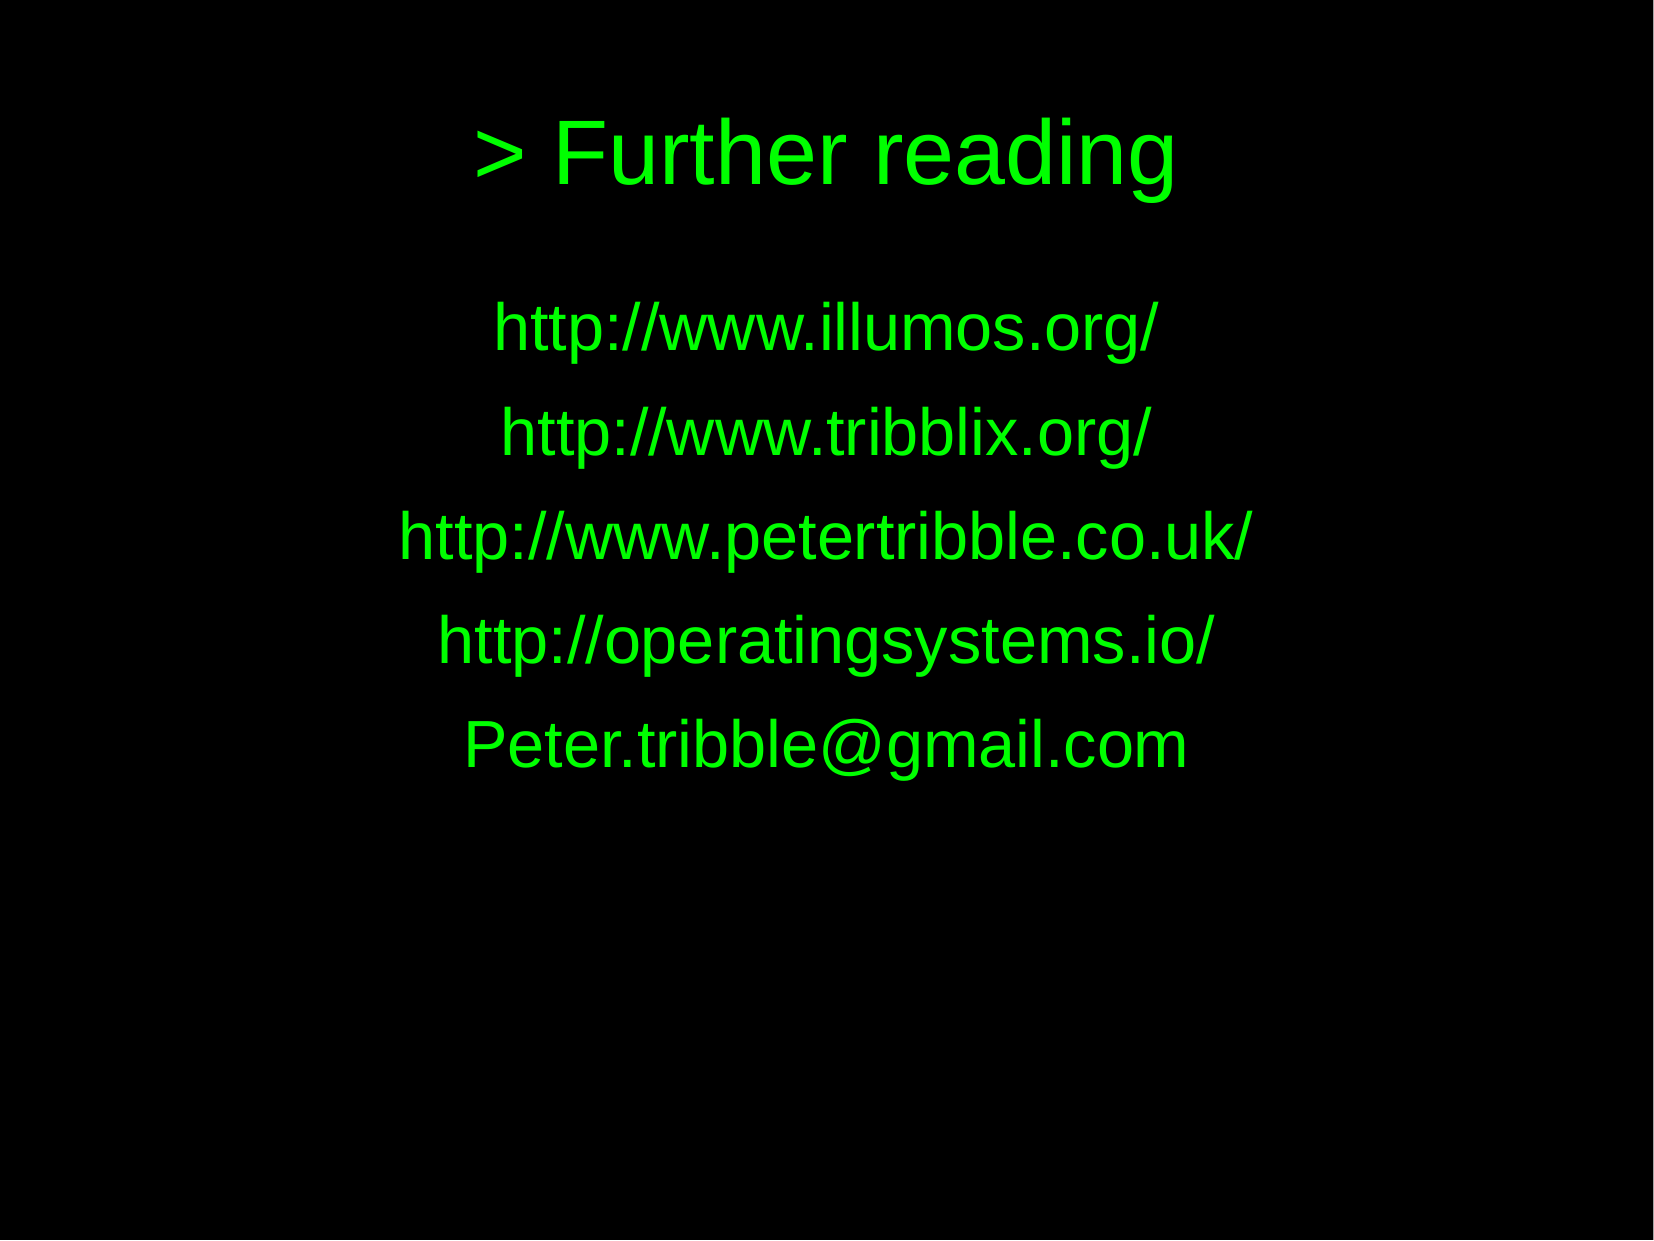

# > Further reading
http://www.illumos.org/
http://www.tribblix.org/
http://www.petertribble.co.uk/
http://operatingsystems.io/
Peter.tribble@gmail.com